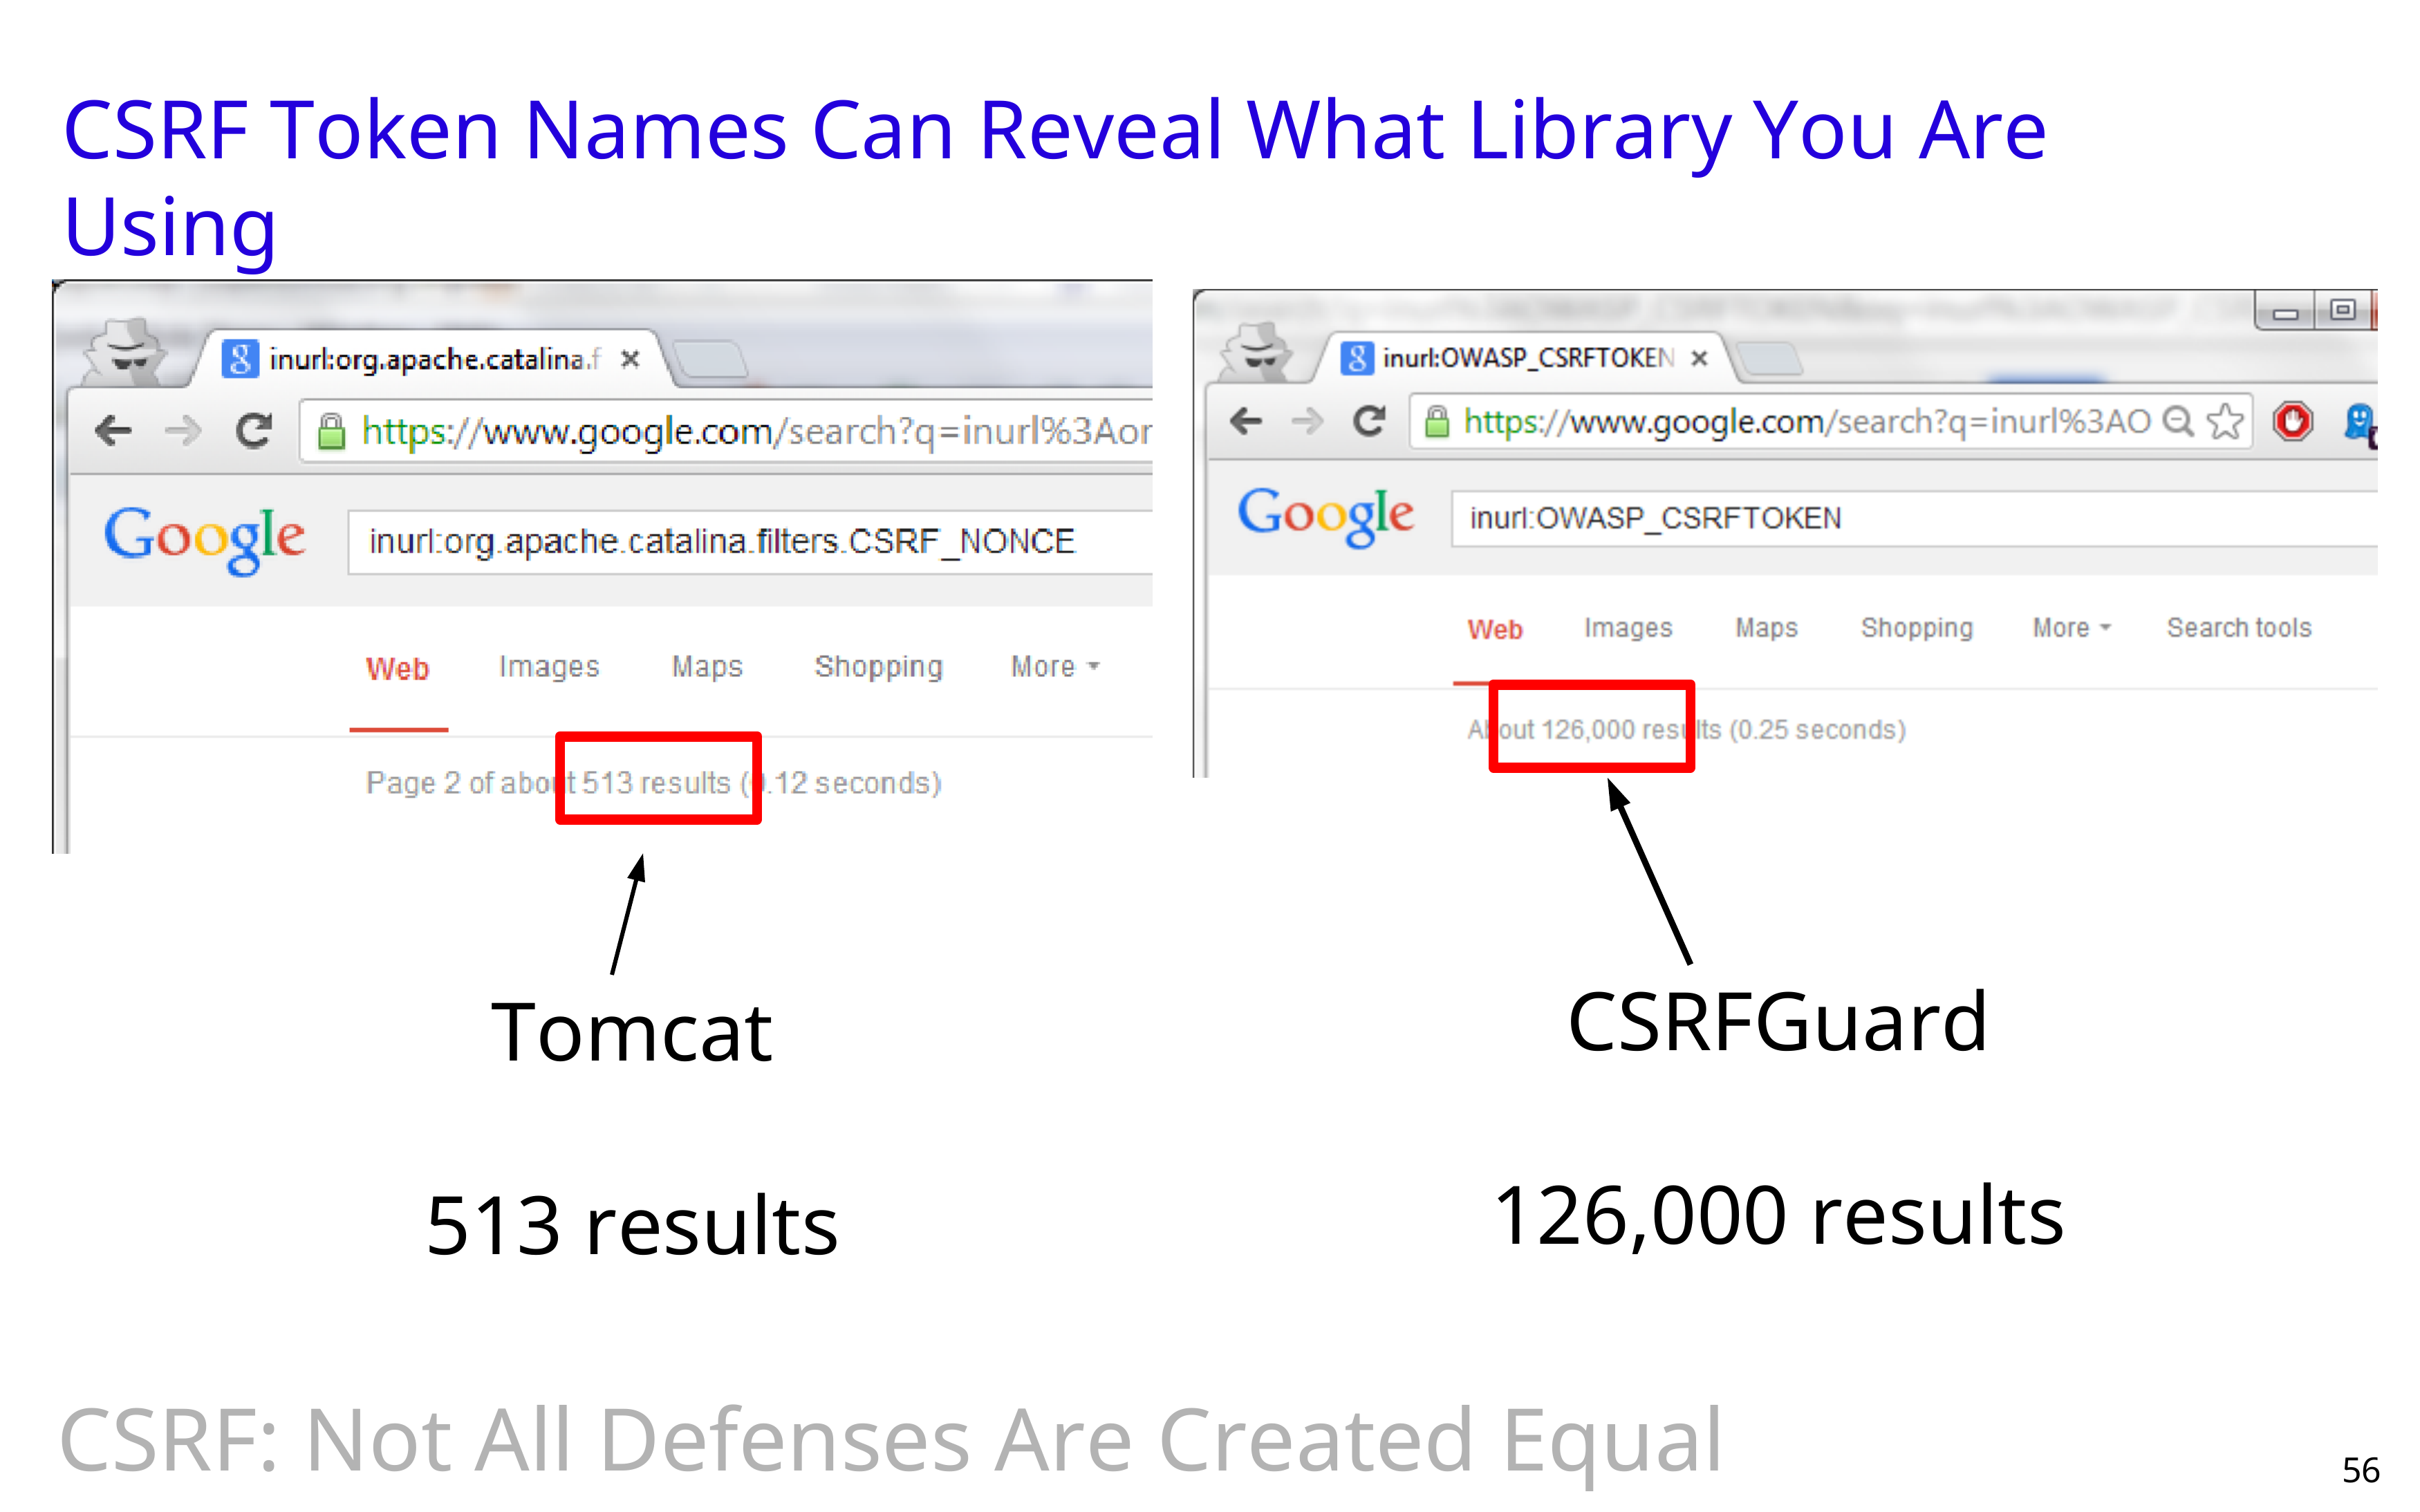

CSRF Token Names Can Reveal What Library You Are Using
CSRFGuard
126,000 results
Tomcat
513 results